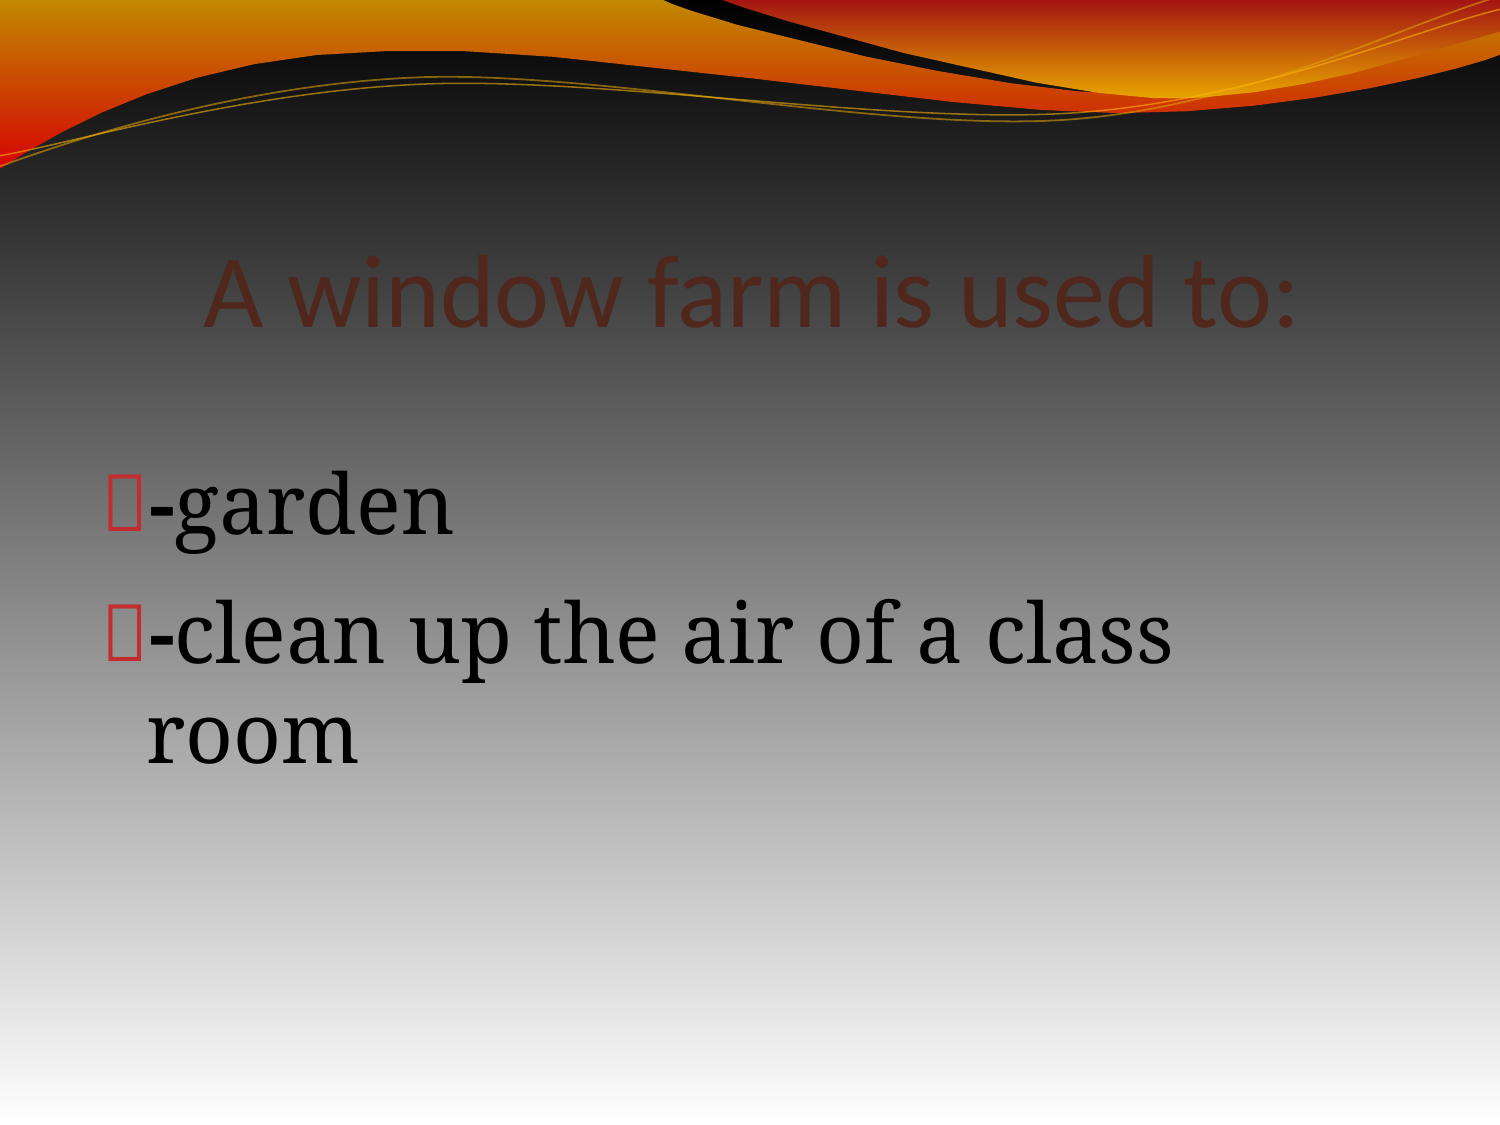

# A window farm is used to:
-garden
-clean up the air of a class room